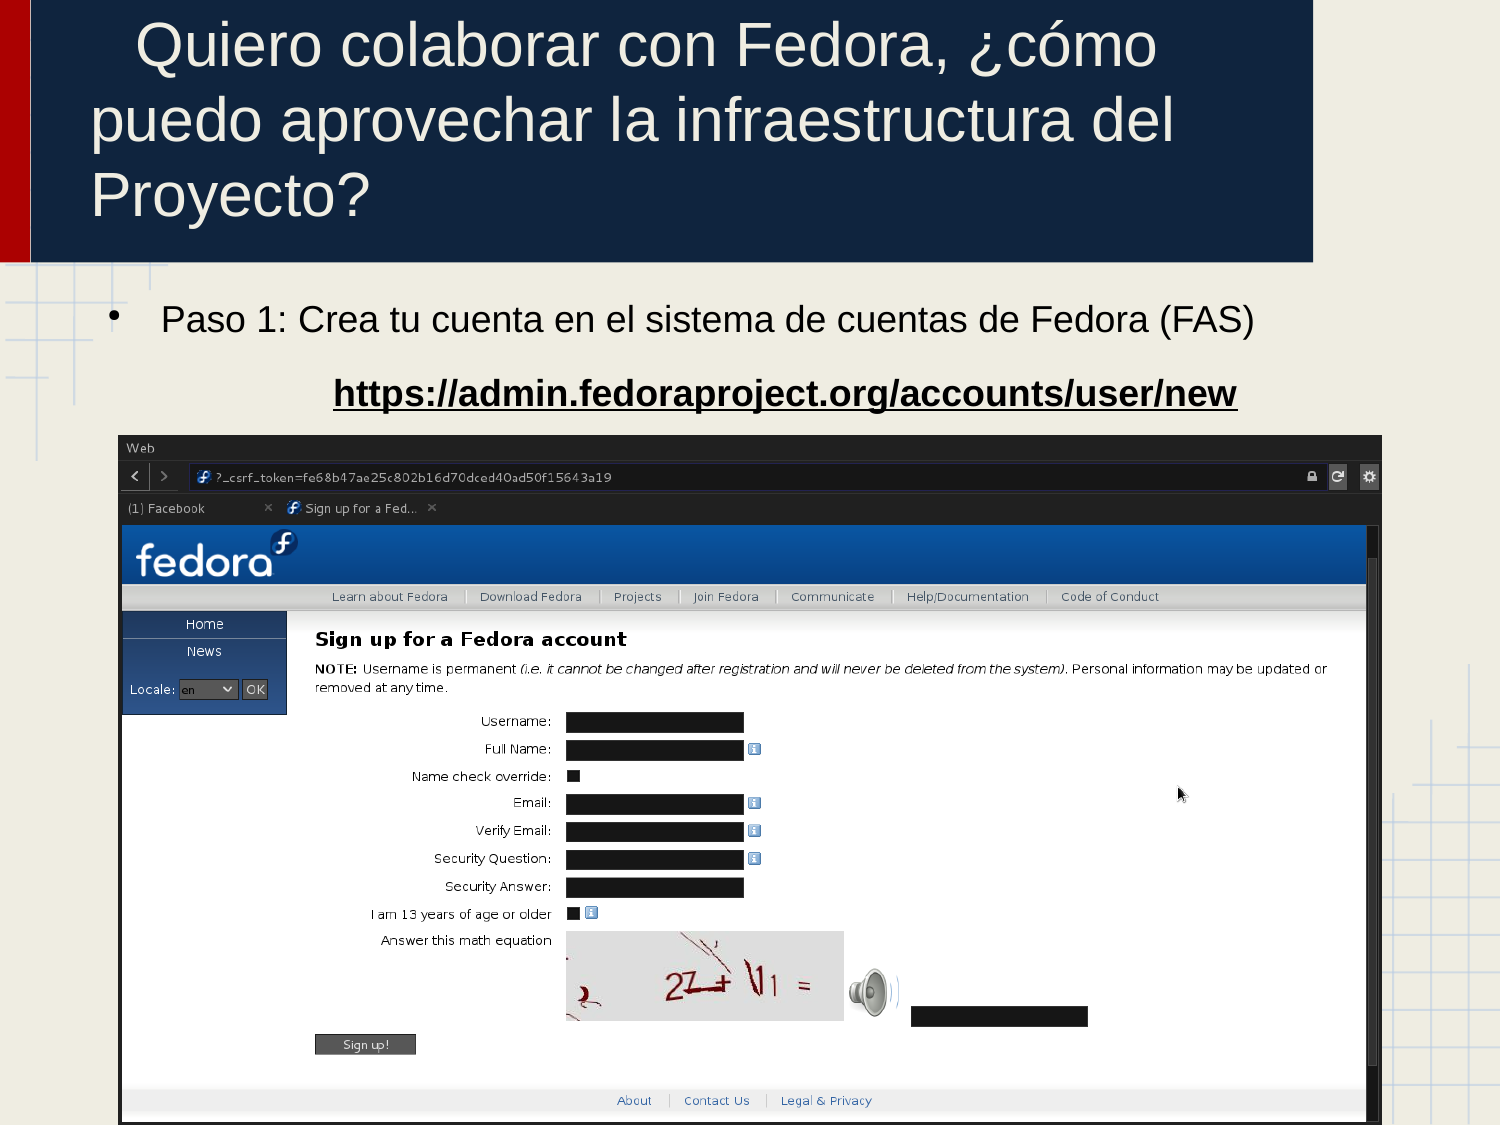

# Quiero colaborar con Fedora, ¿cómo puedo aprovechar la infraestructura del Proyecto?
Paso 1: Crea tu cuenta en el sistema de cuentas de Fedora (FAS)
https://admin.fedoraproject.org/accounts/user/new